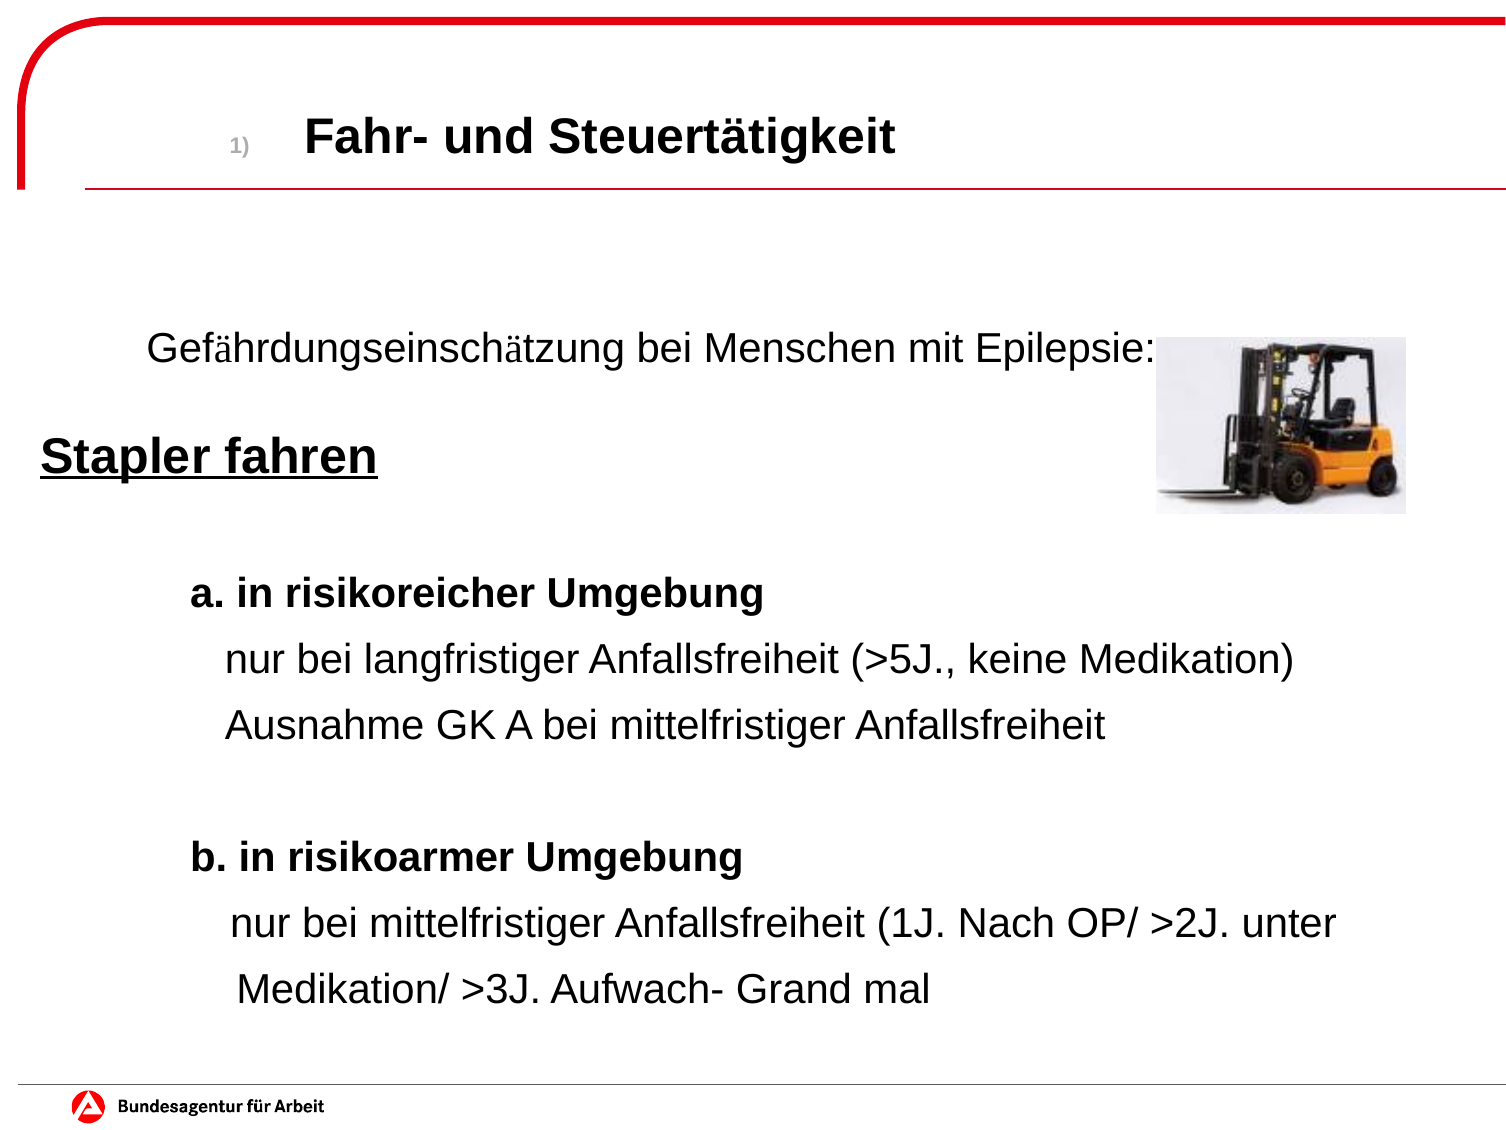

# Fahr- und Steuertätigkeit
Gefährdungseinschätzung bei Menschen mit Epilepsie:
Stapler fahren
	a. in risikoreicher Umgebung
	 nur bei langfristiger Anfallsfreiheit (>5J., keine Medikation)
	 Ausnahme GK A bei mittelfristiger Anfallsfreiheit
	b. in risikoarmer Umgebung
 nur bei mittelfristiger Anfallsfreiheit (1J. Nach OP/ >2J. unter
	 Medikation/ >3J. Aufwach- Grand mal